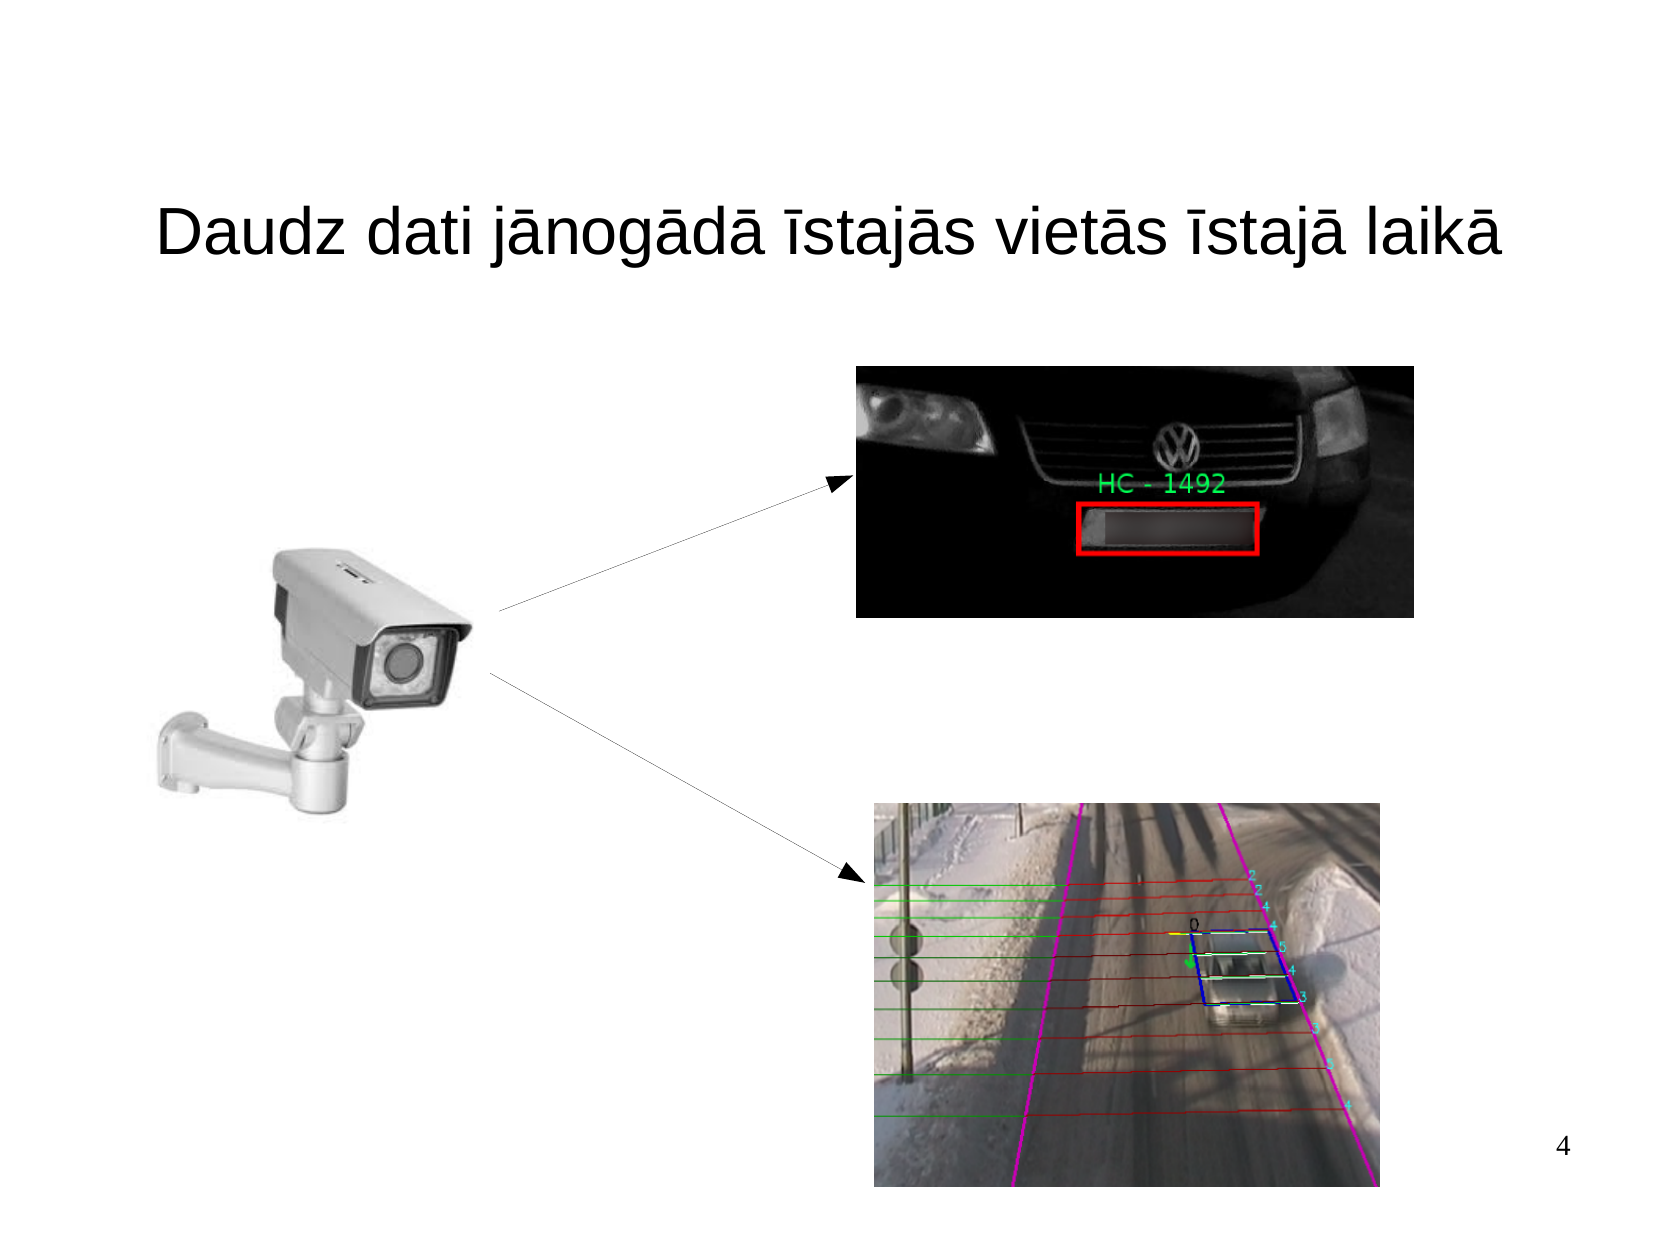

# Daudz dati jānogādā īstajās vietās īstajā laikā
4